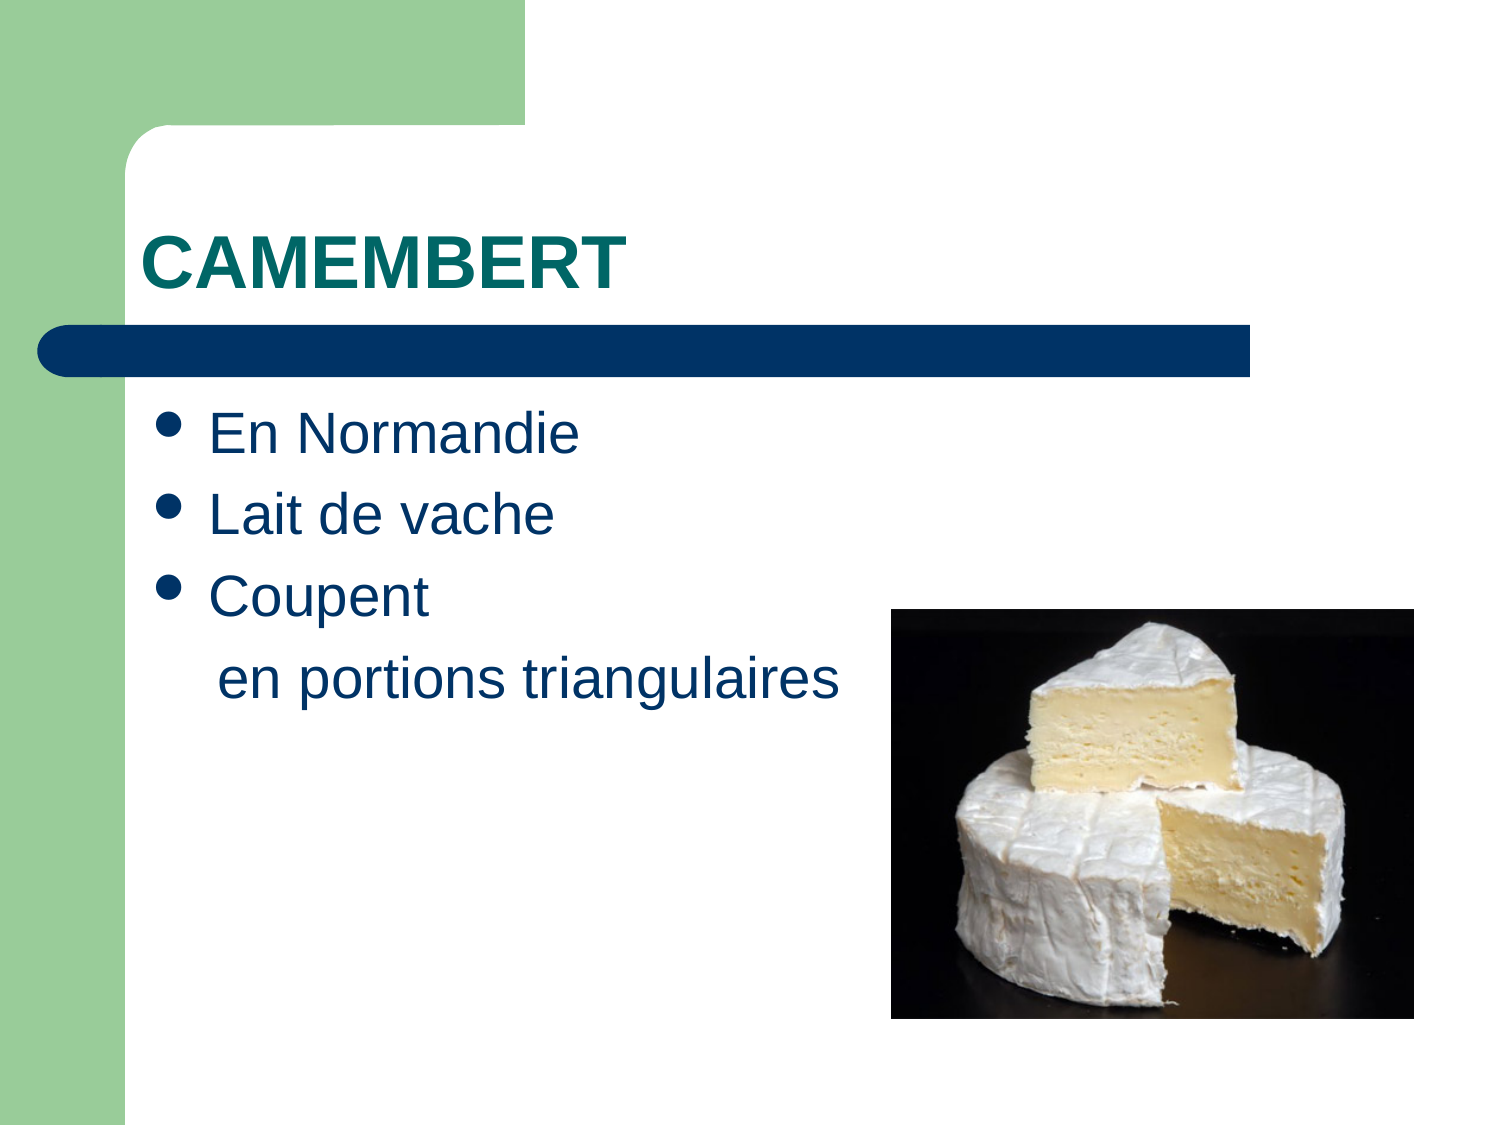

# CAMEMBERT
En Normandie
Lait de vache
Coupent
 en portions triangulaires